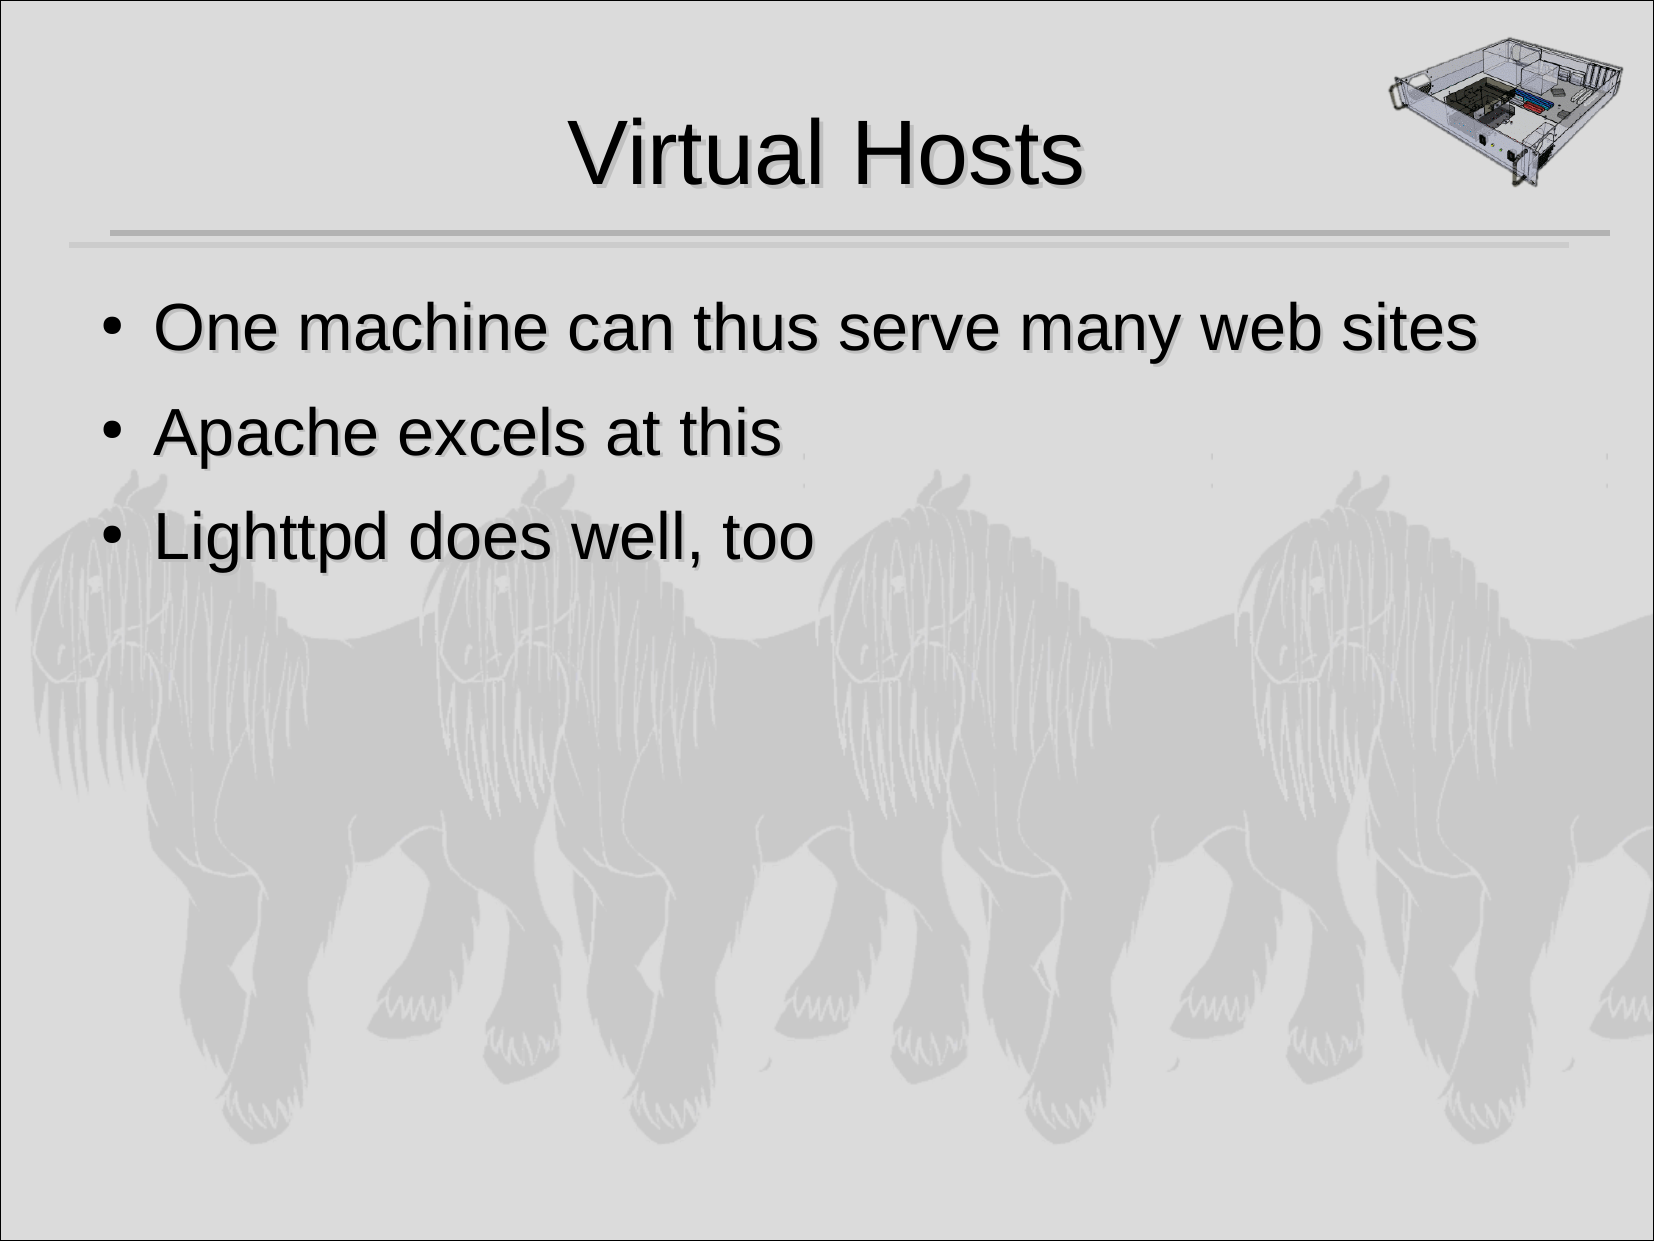

# Virtual Hosts
One machine can thus serve many web sites
Apache excels at this
Lighttpd does well, too